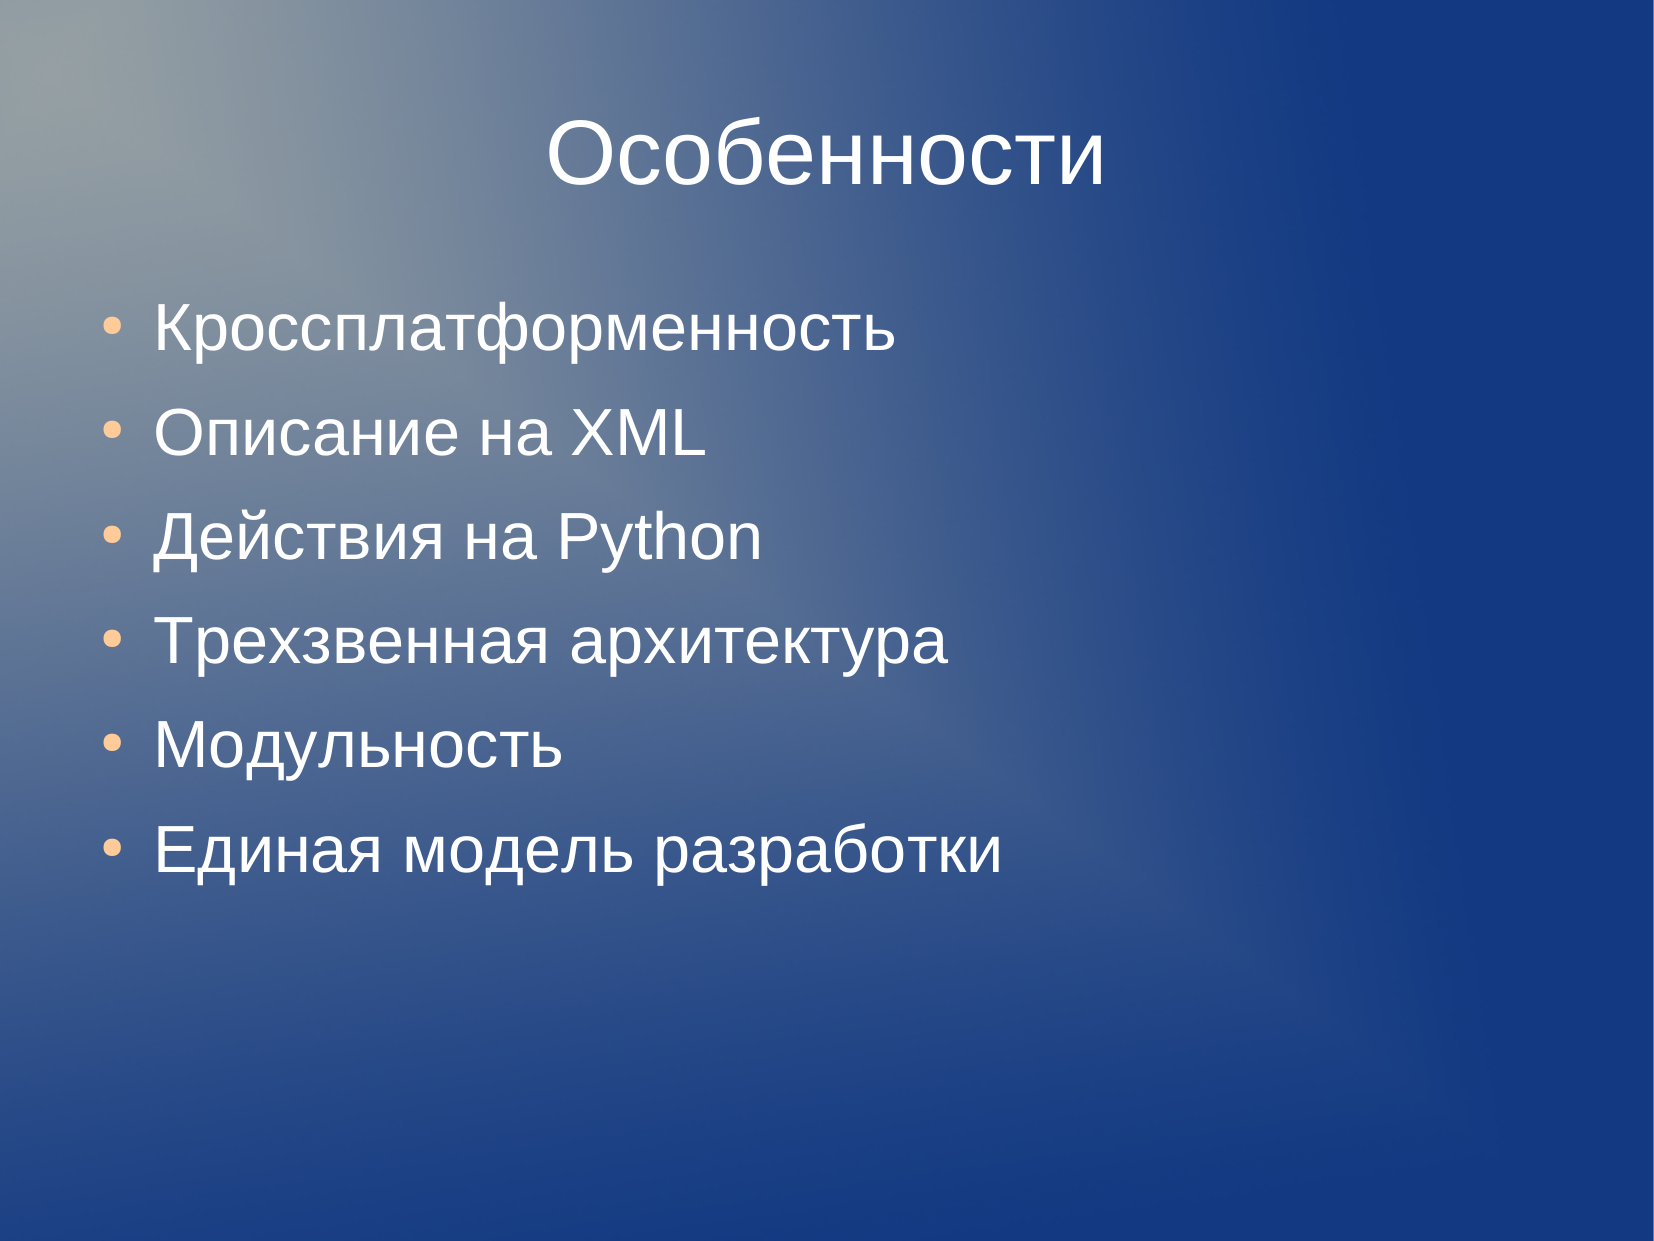

# Особенности
Кроссплатформенность
Описание на XML
Действия на Python
Трехзвенная архитектура
Модульность
Единая модель разработки